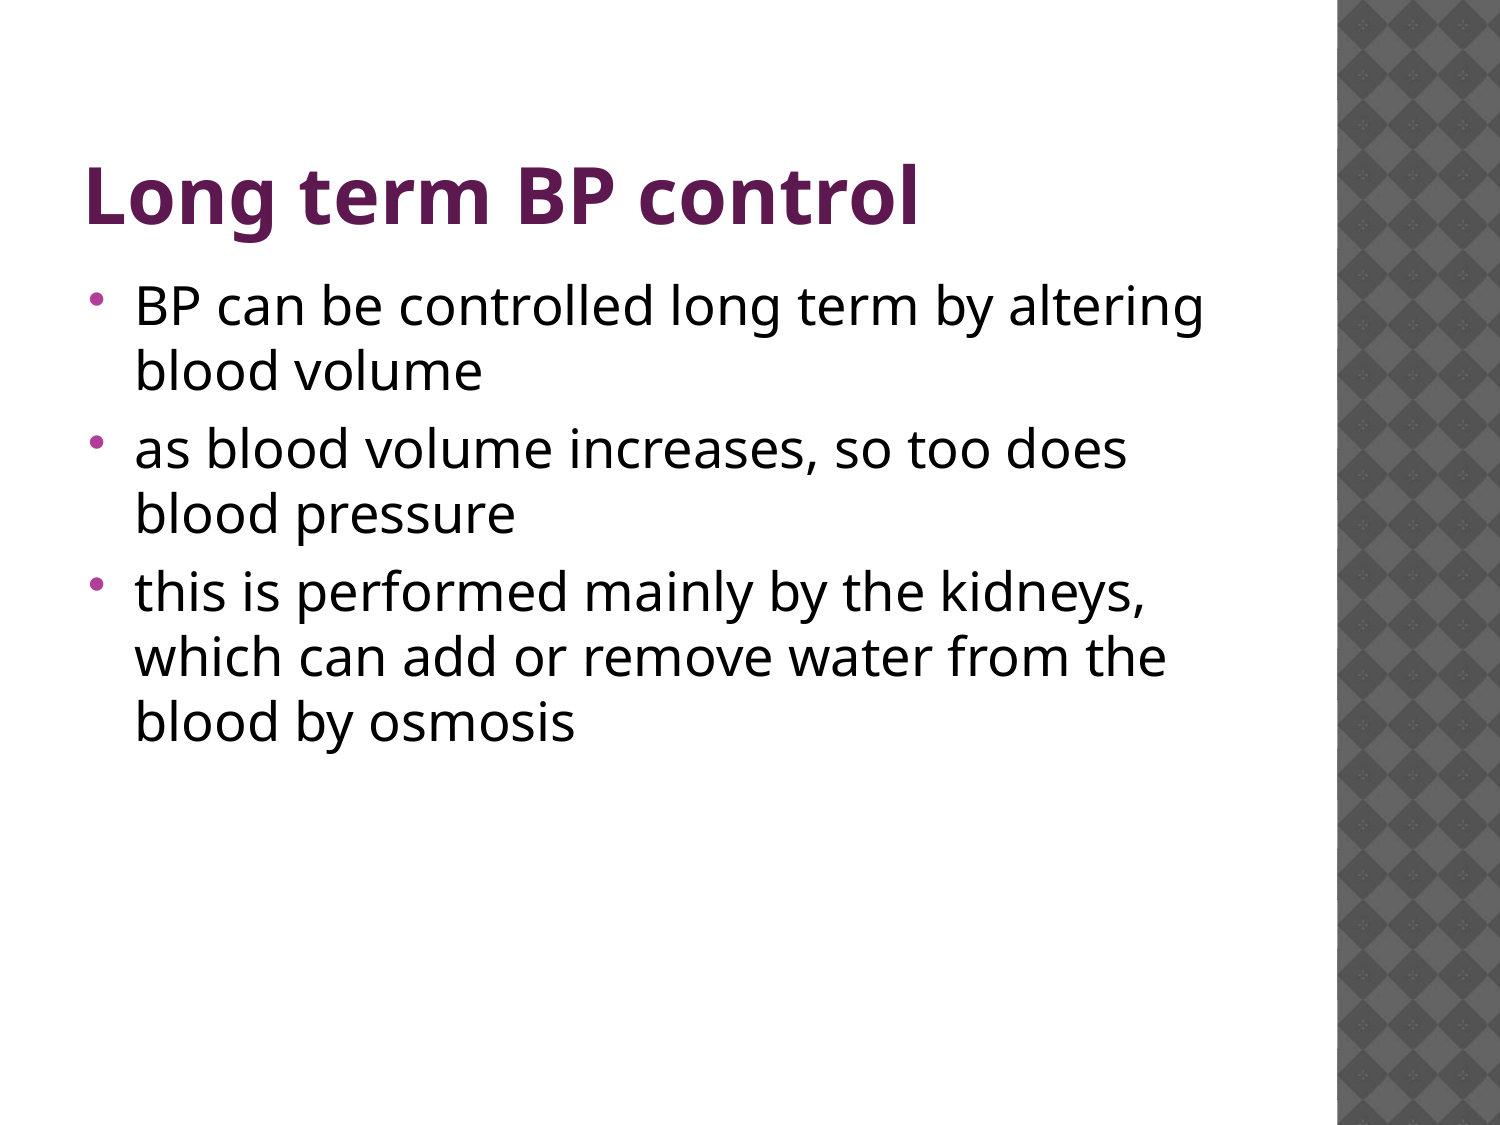

# Long term BP control
BP can be controlled long term by altering blood volume
as blood volume increases, so too does blood pressure
this is performed mainly by the kidneys, which can add or remove water from the blood by osmosis